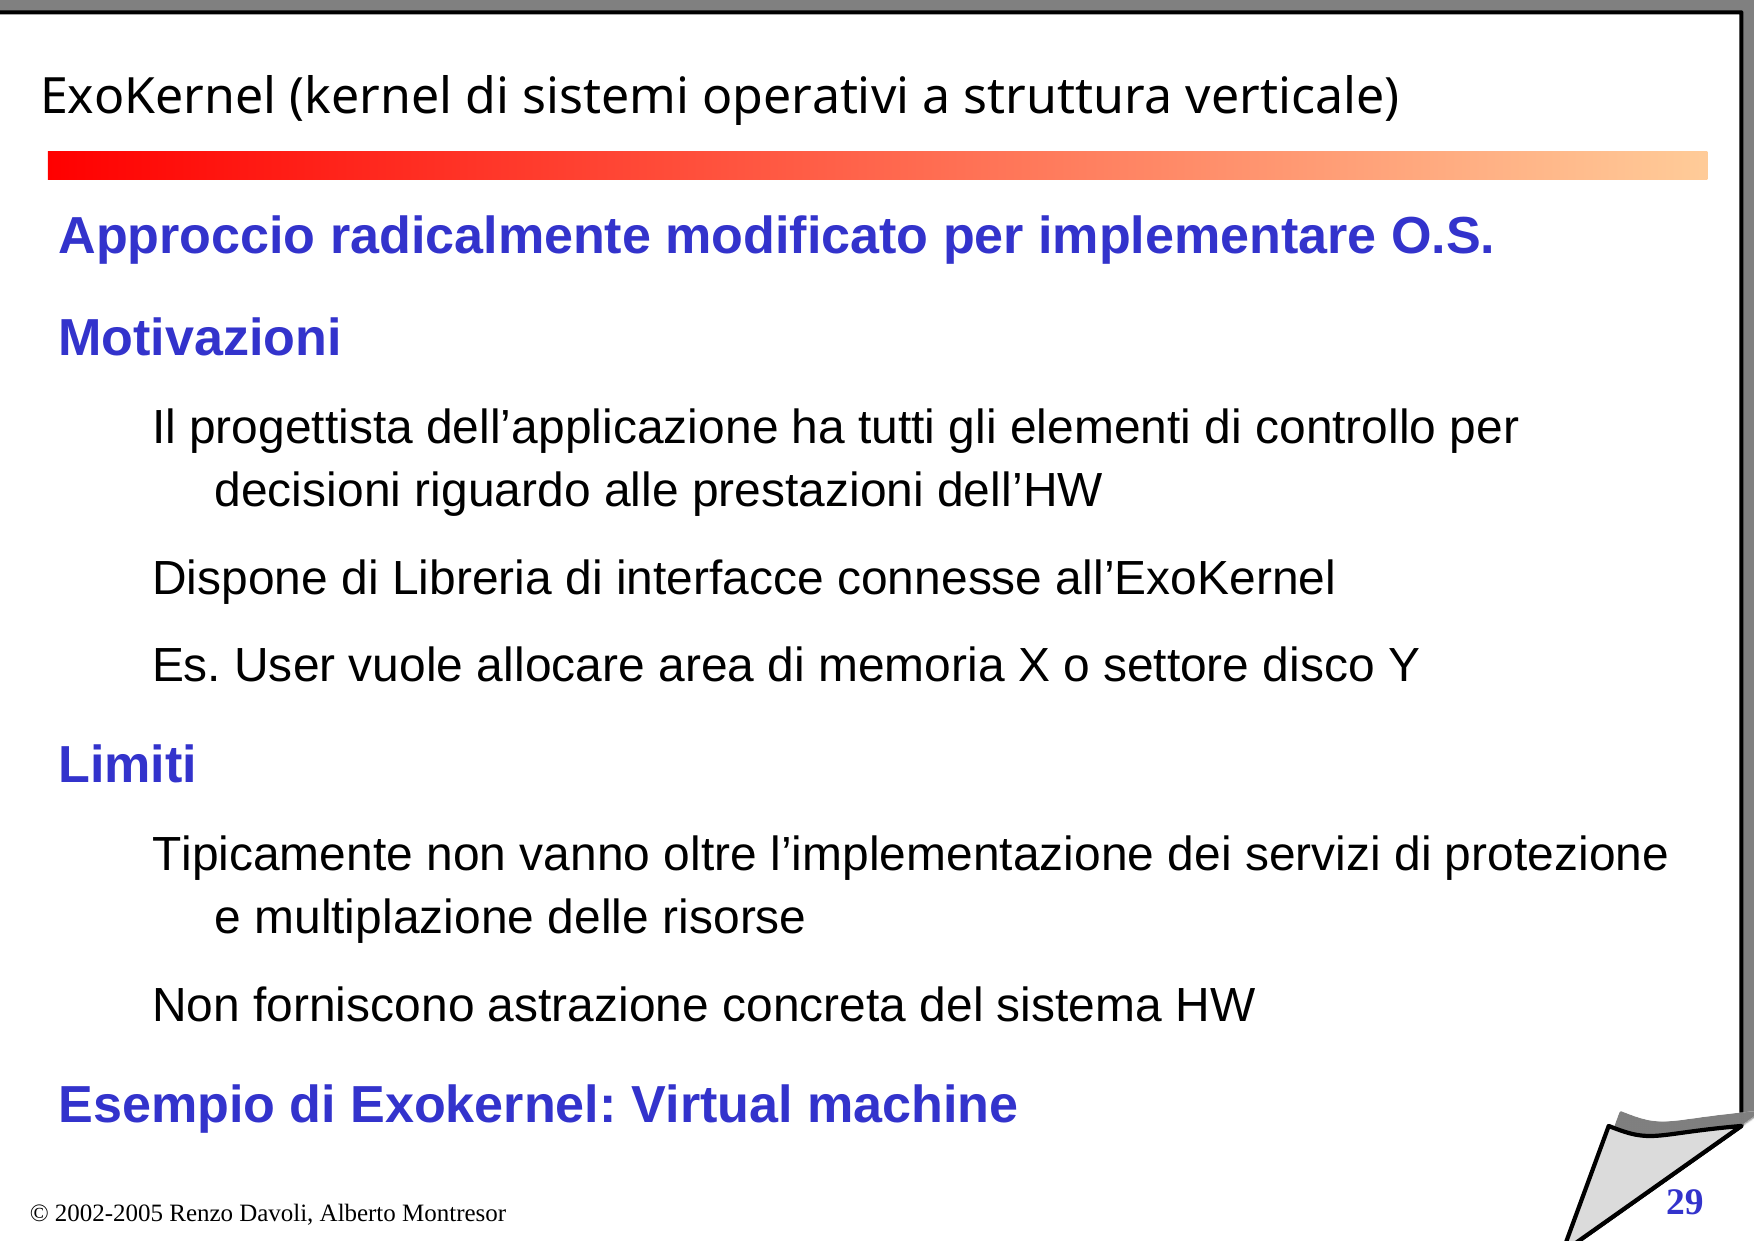

# ExoKernel (kernel di sistemi operativi a struttura verticale)
Approccio radicalmente modificato per implementare O.S.
Motivazioni
Il progettista dell’applicazione ha tutti gli elementi di controllo per decisioni riguardo alle prestazioni dell’HW
Dispone di Libreria di interfacce connesse all’ExoKernel
Es. User vuole allocare area di memoria X o settore disco Y
Limiti
Tipicamente non vanno oltre l’implementazione dei servizi di protezione e multiplazione delle risorse
Non forniscono astrazione concreta del sistema HW
Esempio di Exokernel: Virtual machine